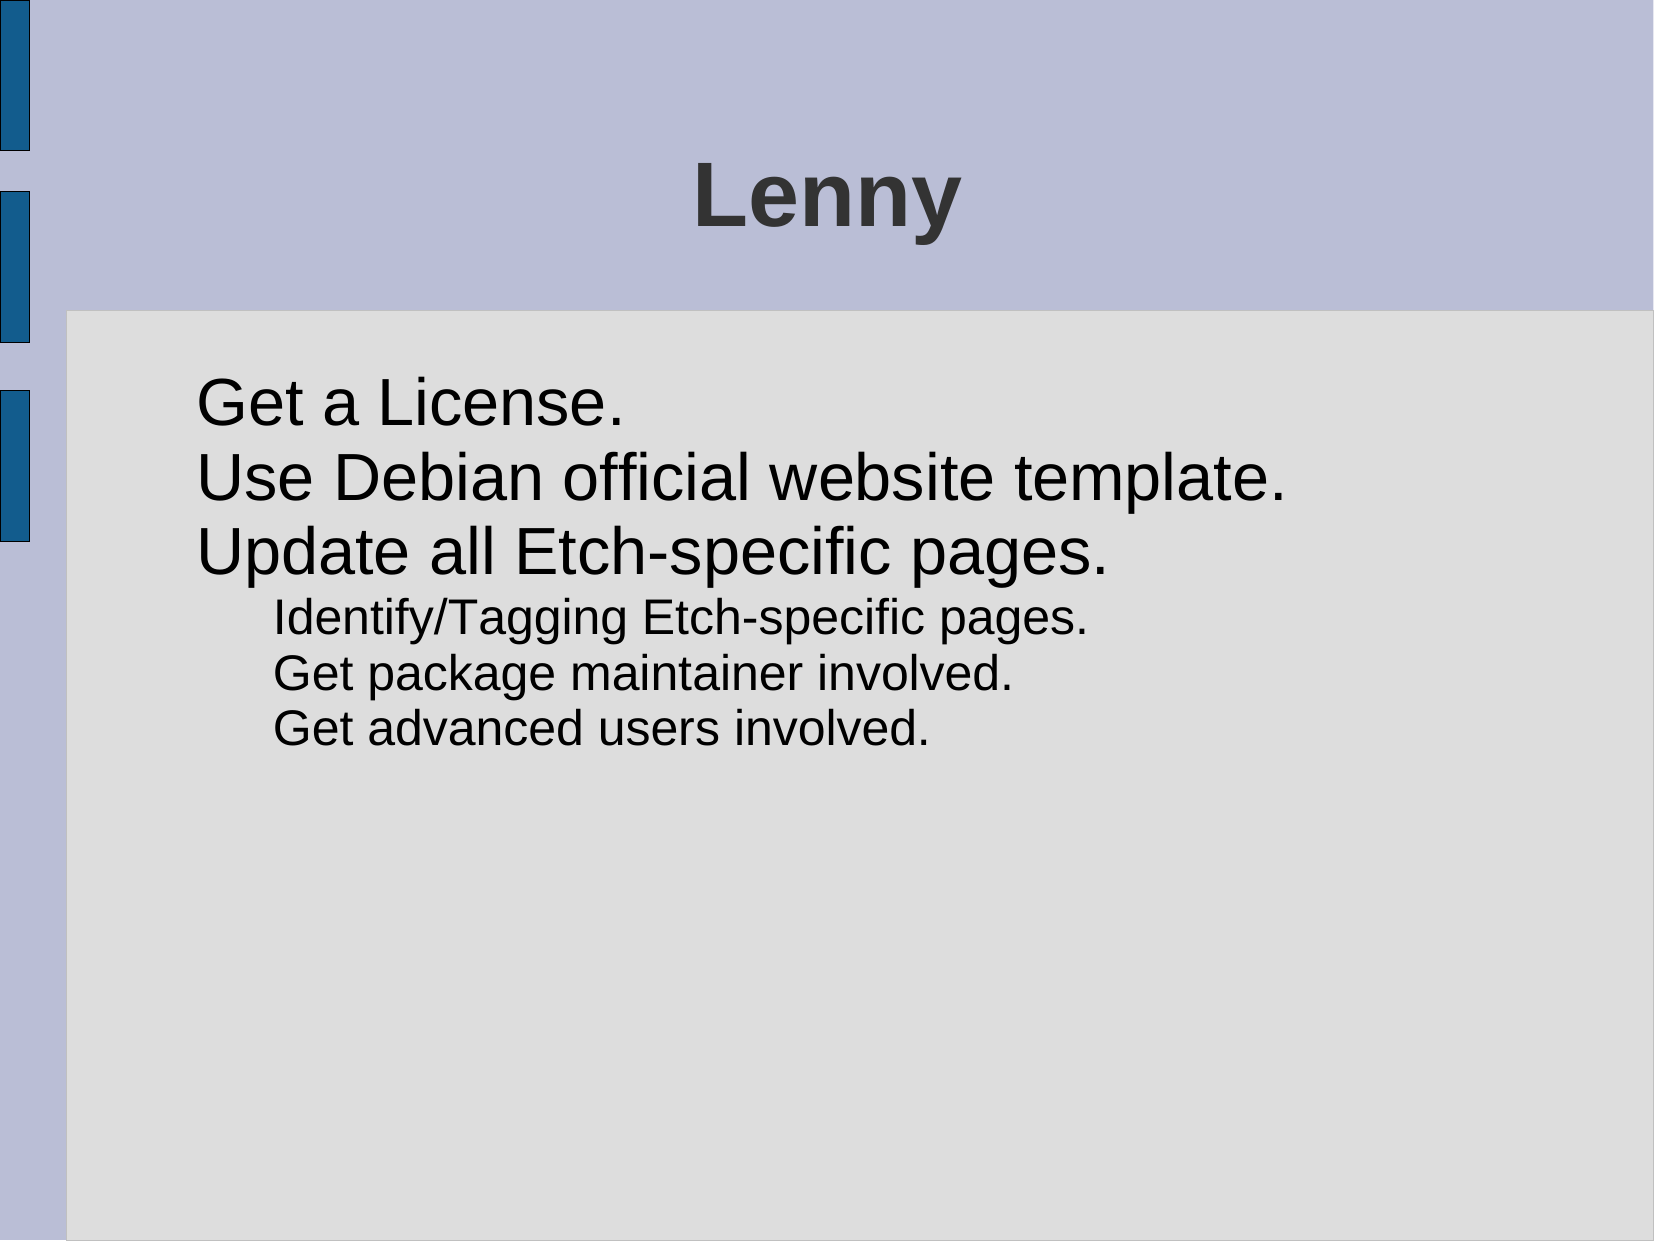

# Lenny
Get a License.
Use Debian official website template.
Update all Etch-specific pages.
Identify/Tagging Etch-specific pages.
Get package maintainer involved.
Get advanced users involved.